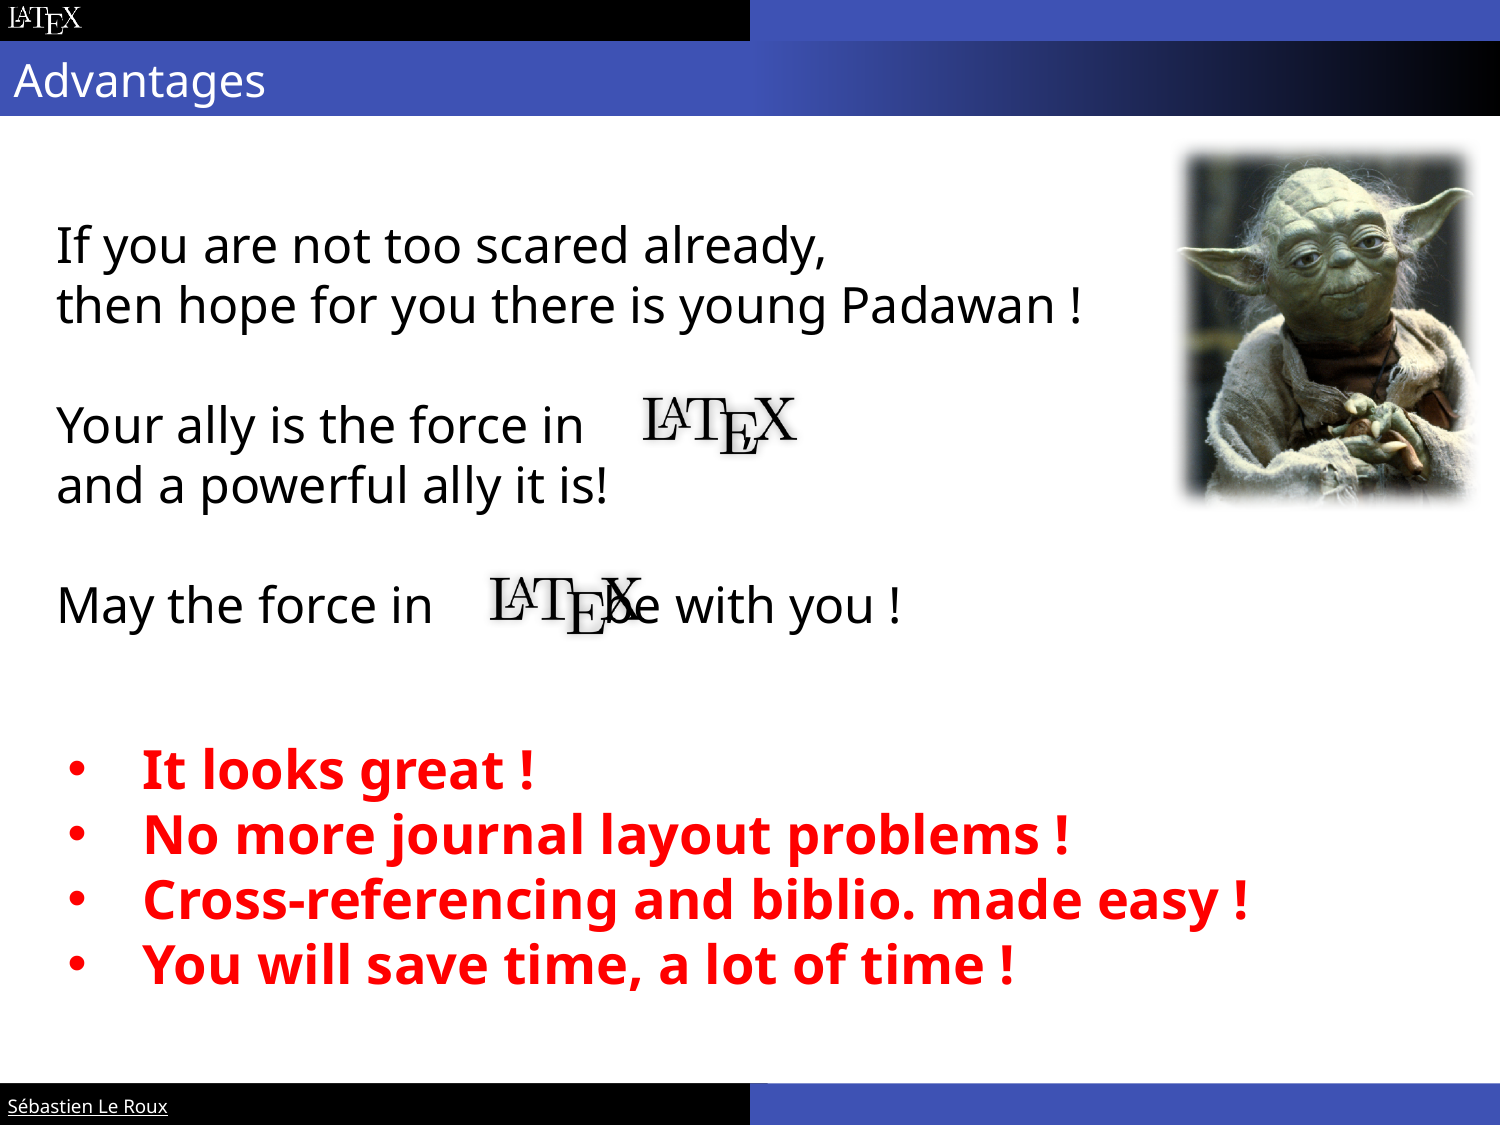

# Advantages
If you are not too scared already,
then hope for you there is young Padawan !
Your ally is the force in ,
and a powerful ally it is!
May the force in be with you !
It looks great !
No more journal layout problems !
Cross-referencing and biblio. made easy !
You will save time, a lot of time !